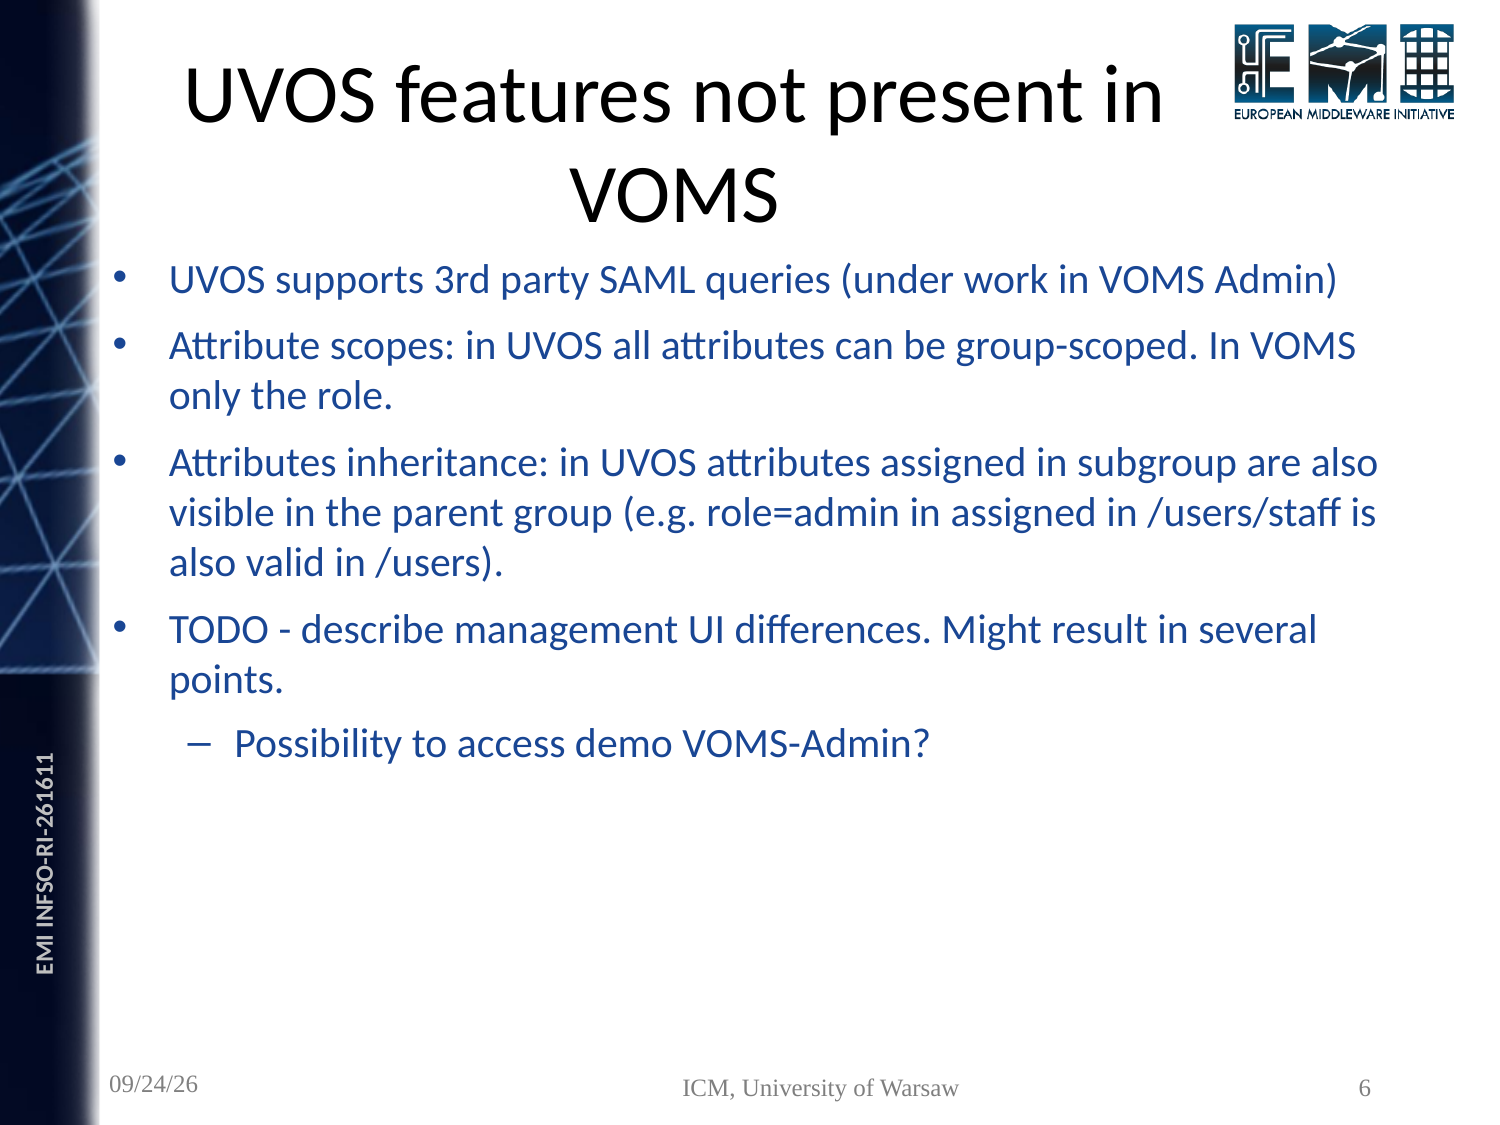

# UVOS features not present in VOMS
UVOS supports 3rd party SAML queries (under work in VOMS Admin)
Attribute scopes: in UVOS all attributes can be group-scoped. In VOMS only the role.
Attributes inheritance: in UVOS attributes assigned in subgroup are also visible in the parent group (e.g. role=admin in assigned in /users/staff is also valid in /users).
TODO - describe management UI differences. Might result in several points.
Possibility to access demo VOMS-Admin?
6